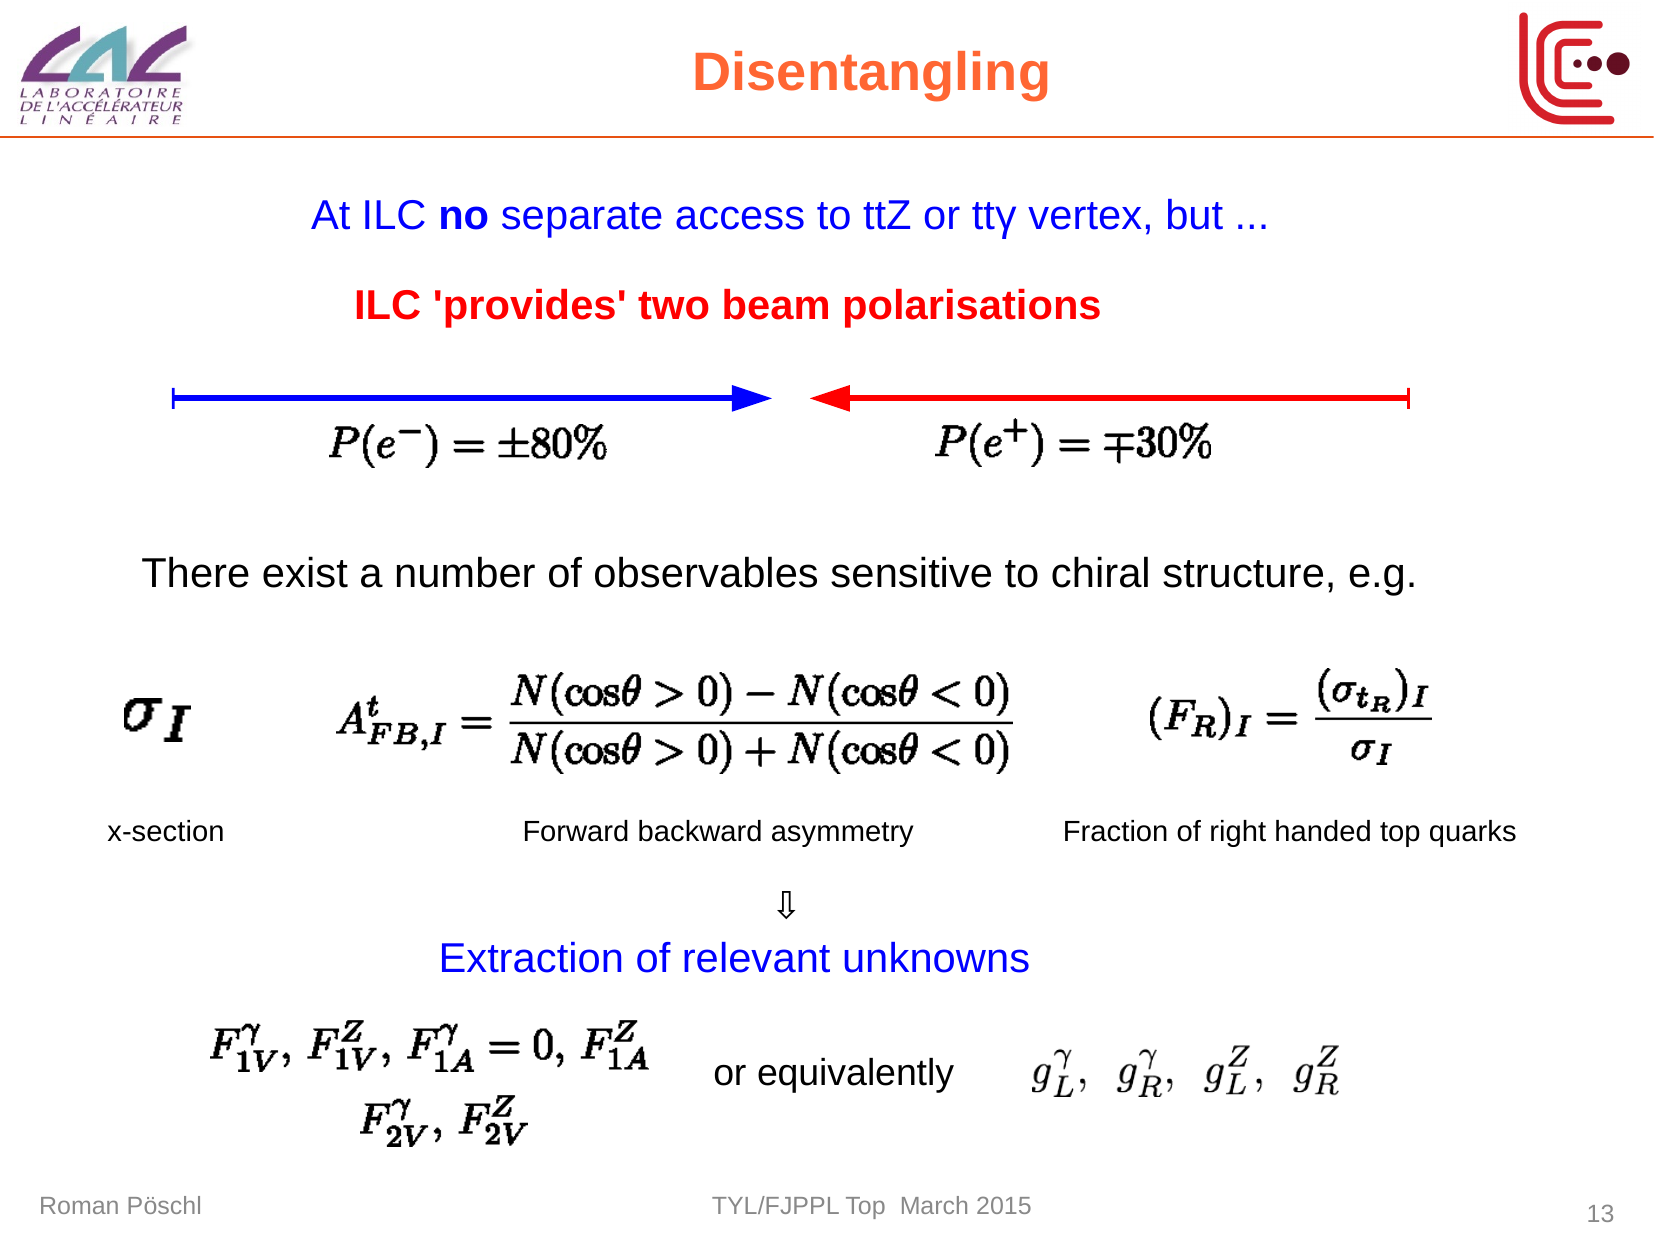

# Disentangling
At ILC no separate access to ttZ or ttγ vertex, but ...
ILC 'provides' two beam polarisations
There exist a number of observables sensitive to chiral structure, e.g.
Forward backward asymmetry
Fraction of right handed top quarks
x-section
⇧
Extraction of relevant unknowns
or equivalently